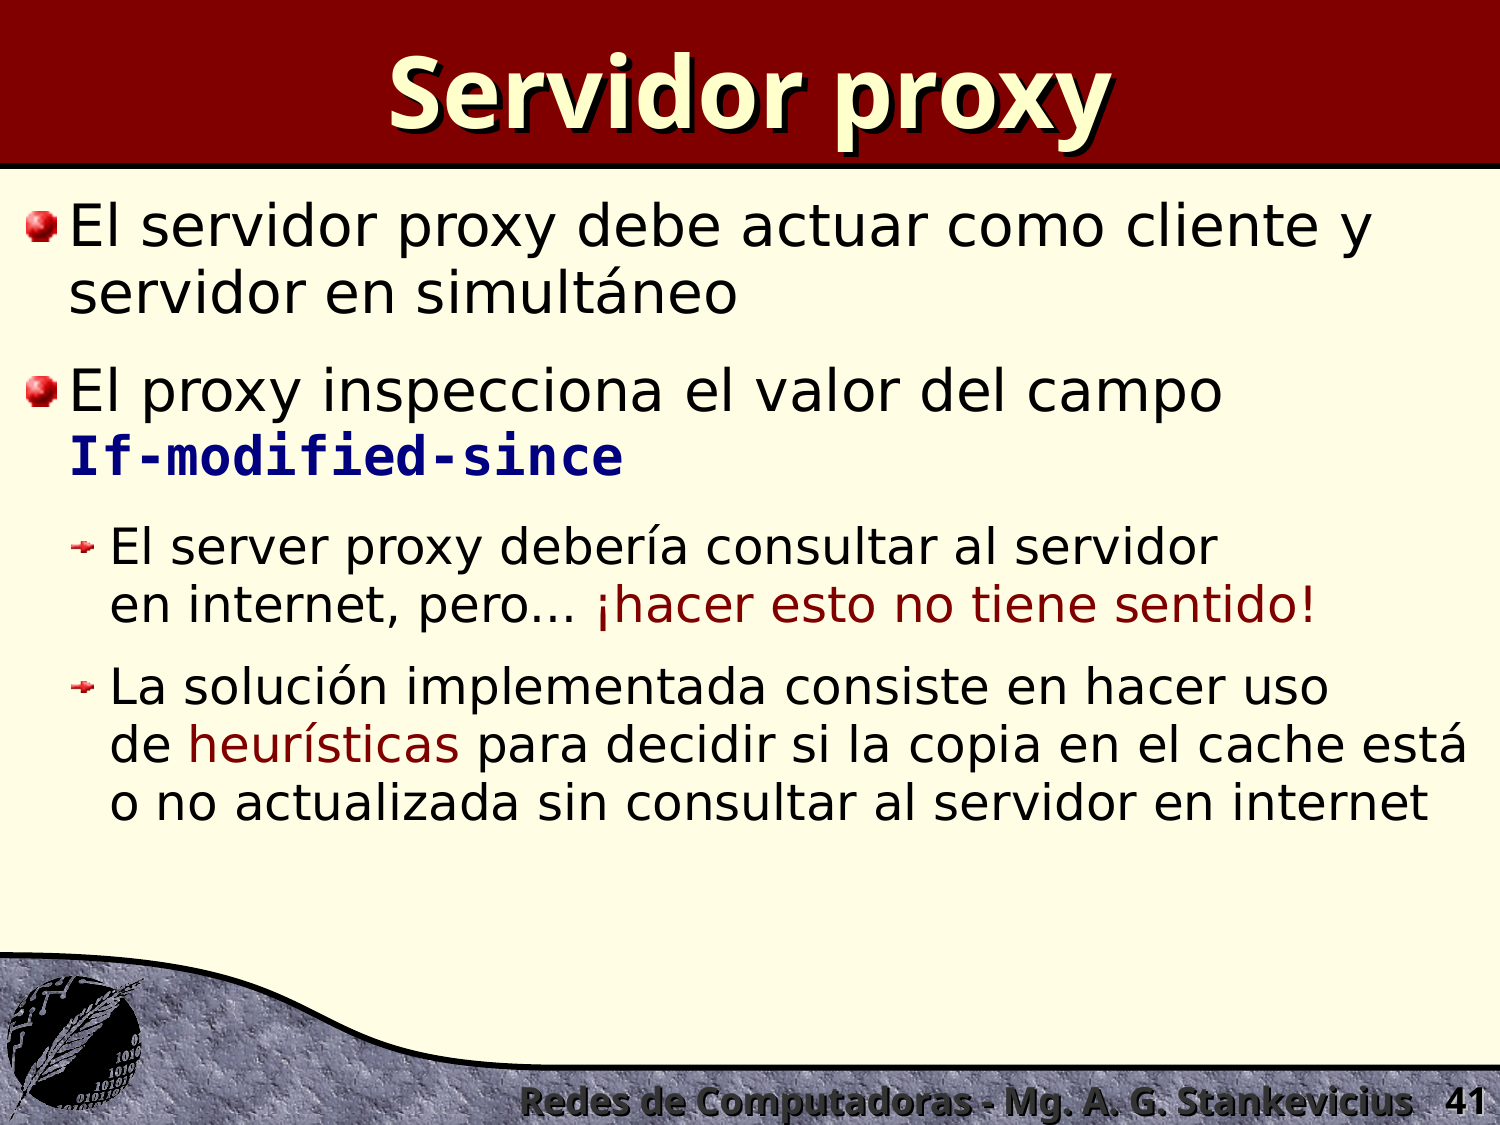

# Servidor proxy
El servidor proxy debe actuar como cliente y servidor en simultáneo
El proxy inspecciona el valor del campo
If-modified-since
El server proxy debería consultar al servidor
en internet, pero... ¡hacer esto no tiene sentido!
La solución implementada consiste en hacer uso
de heurísticas para decidir si la copia en el cache está o no actualizada sin consultar al servidor en internet
41